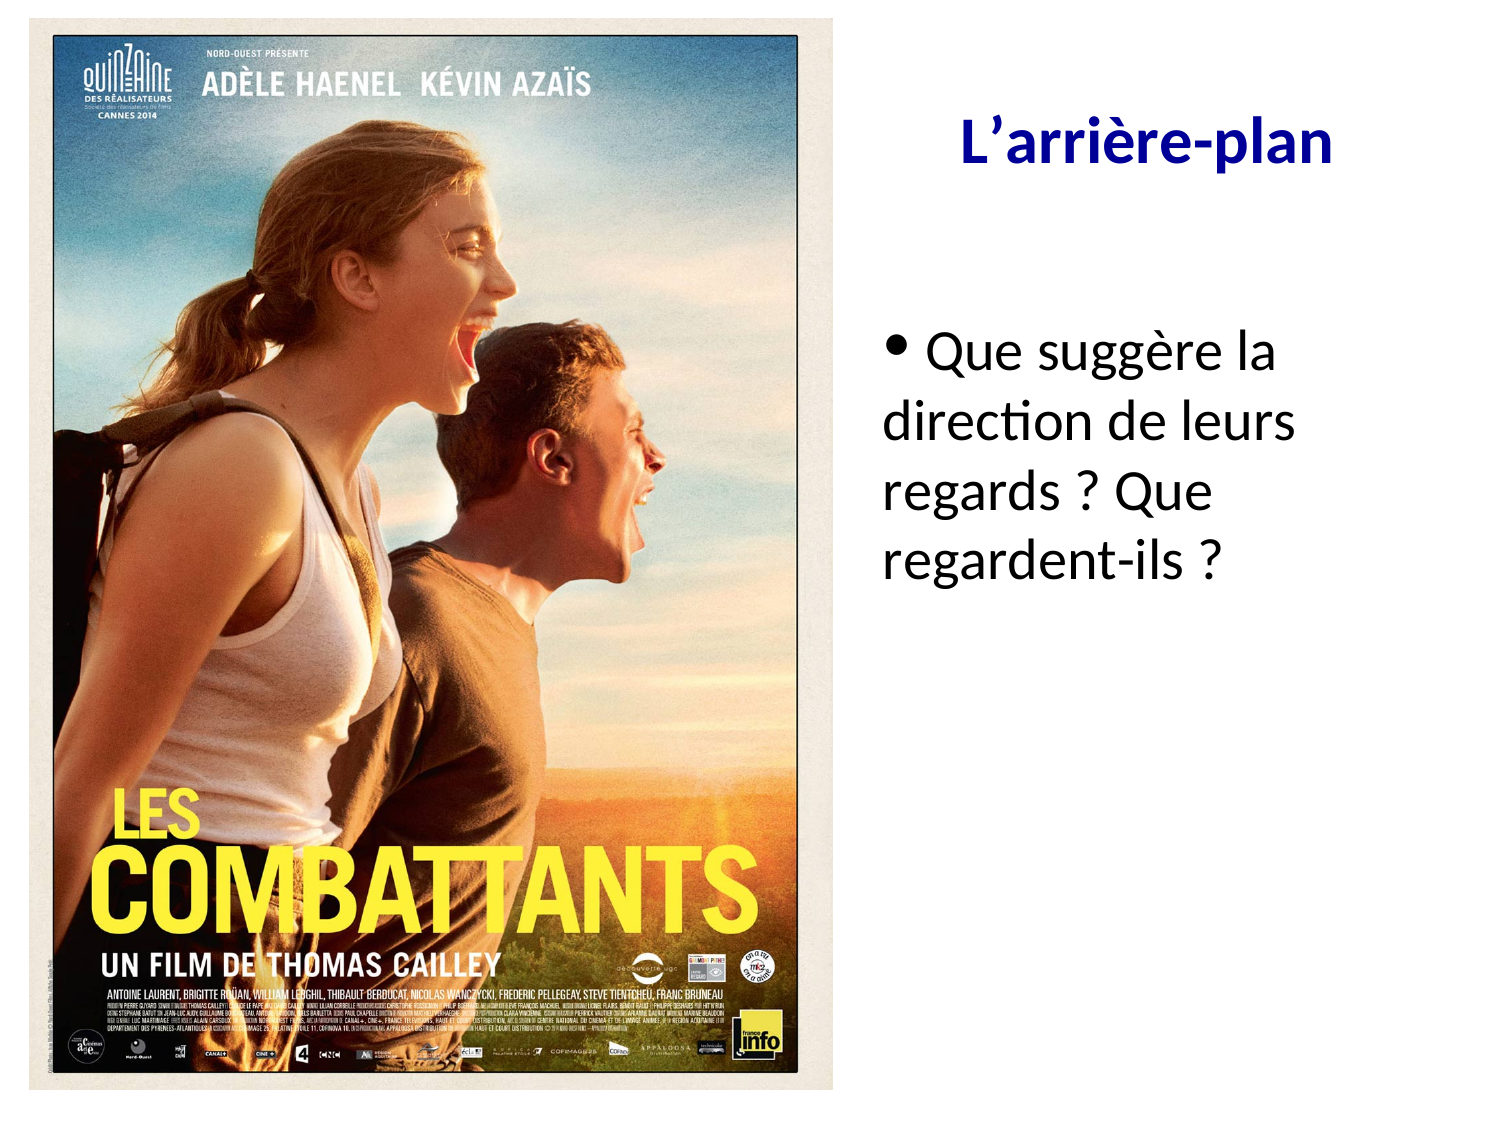

# L’arrière-plan
 Que suggère la direction de leurs regards ? Que regardent-ils ?